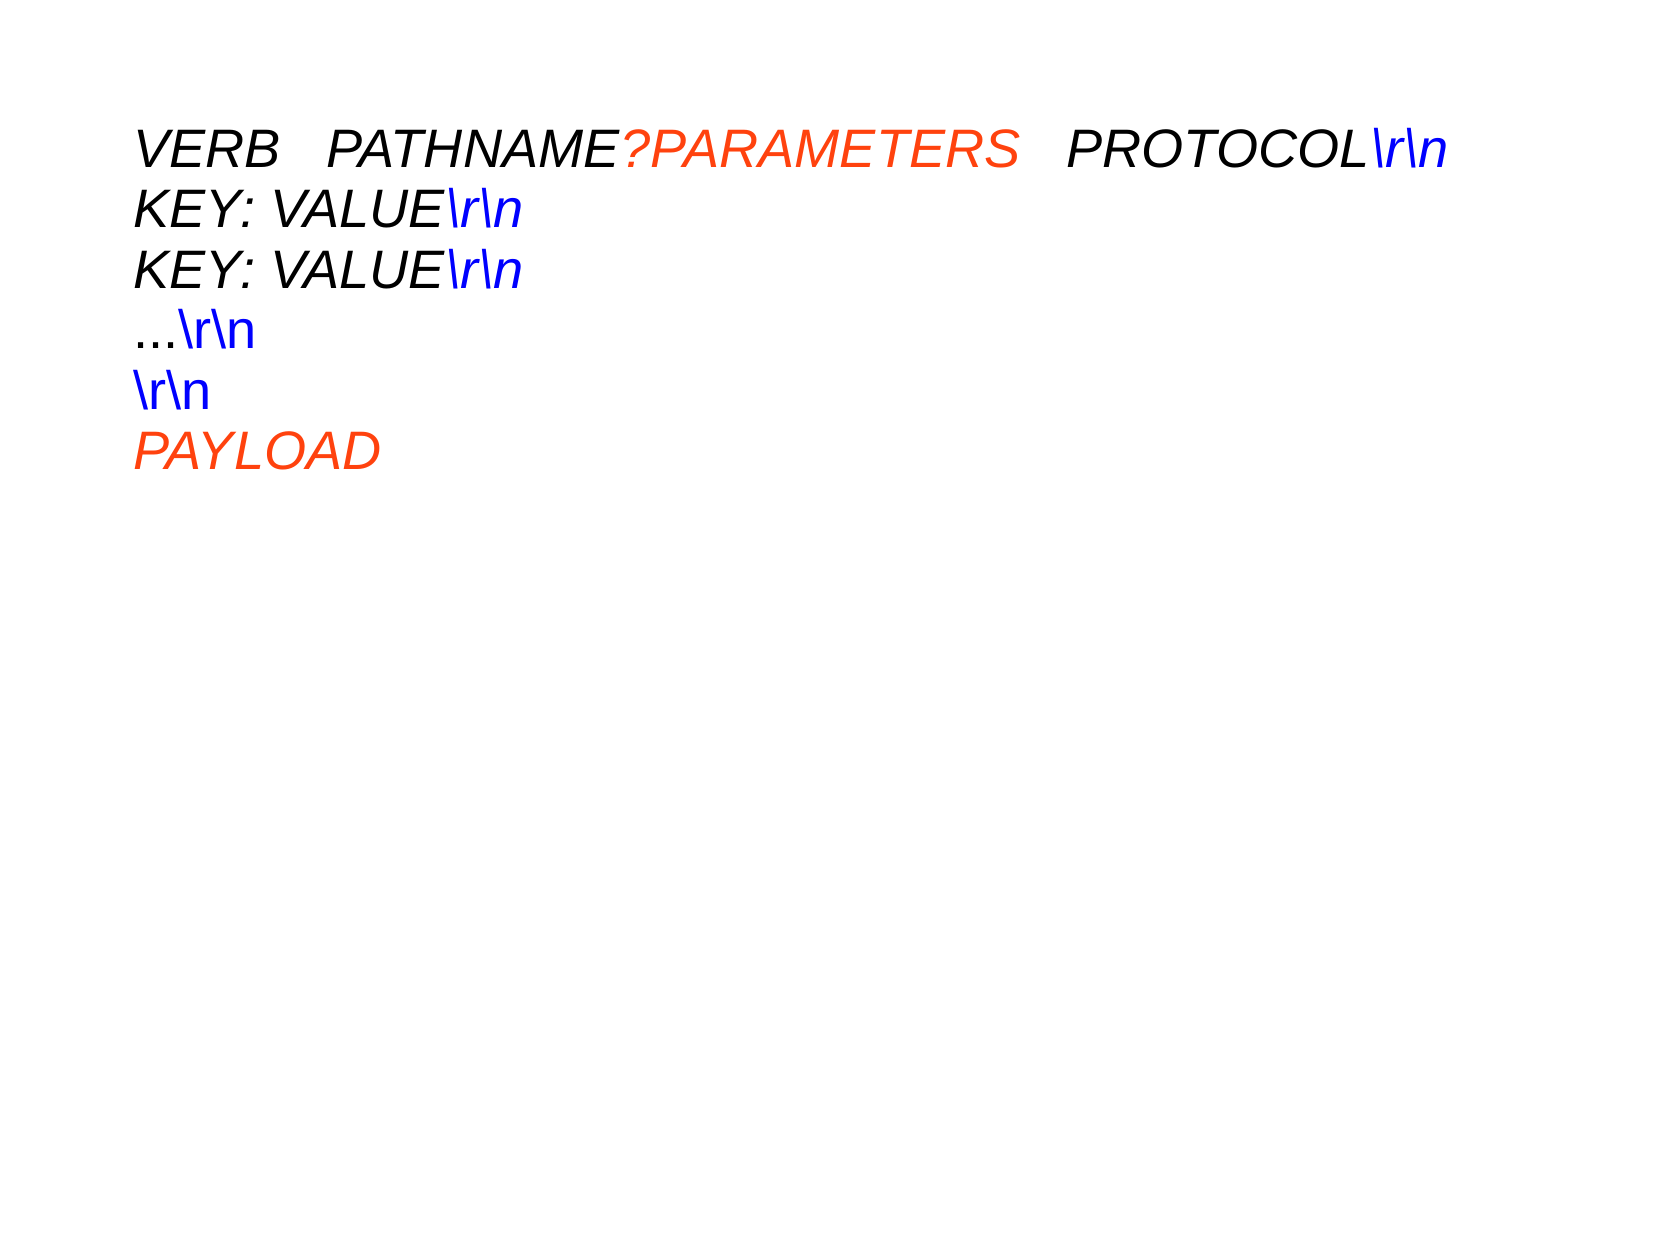

VERB PATHNAME?PARAMETERS PROTOCOL\r\n
KEY: VALUE\r\n
KEY: VALUE\r\n
...\r\n
\r\n
PAYLOAD